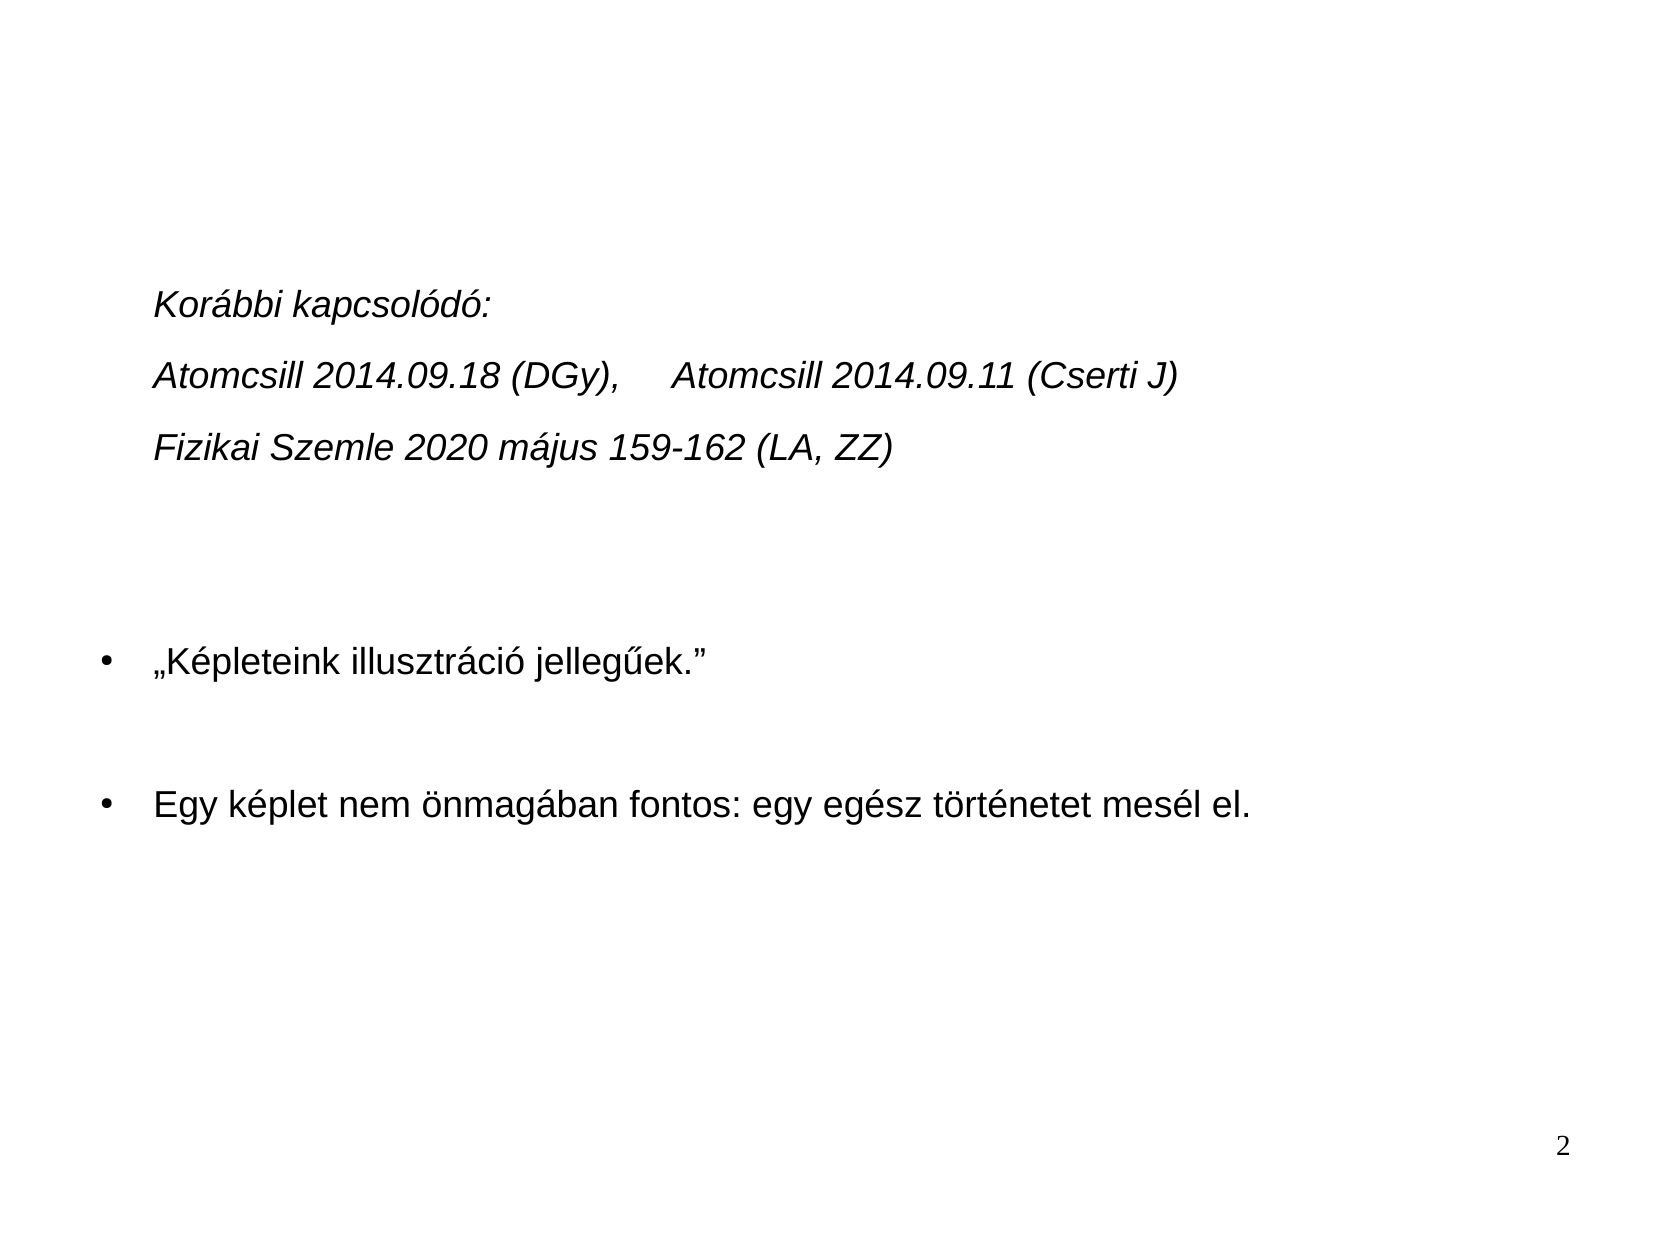

# Korábbi kapcsolódó:
Atomcsill 2014.09.18 (DGy), Atomcsill 2014.09.11 (Cserti J)
Fizikai Szemle 2020 május 159-162 (LA, ZZ)
„Képleteink illusztráció jellegűek.”
Egy képlet nem önmagában fontos: egy egész történetet mesél el.
2